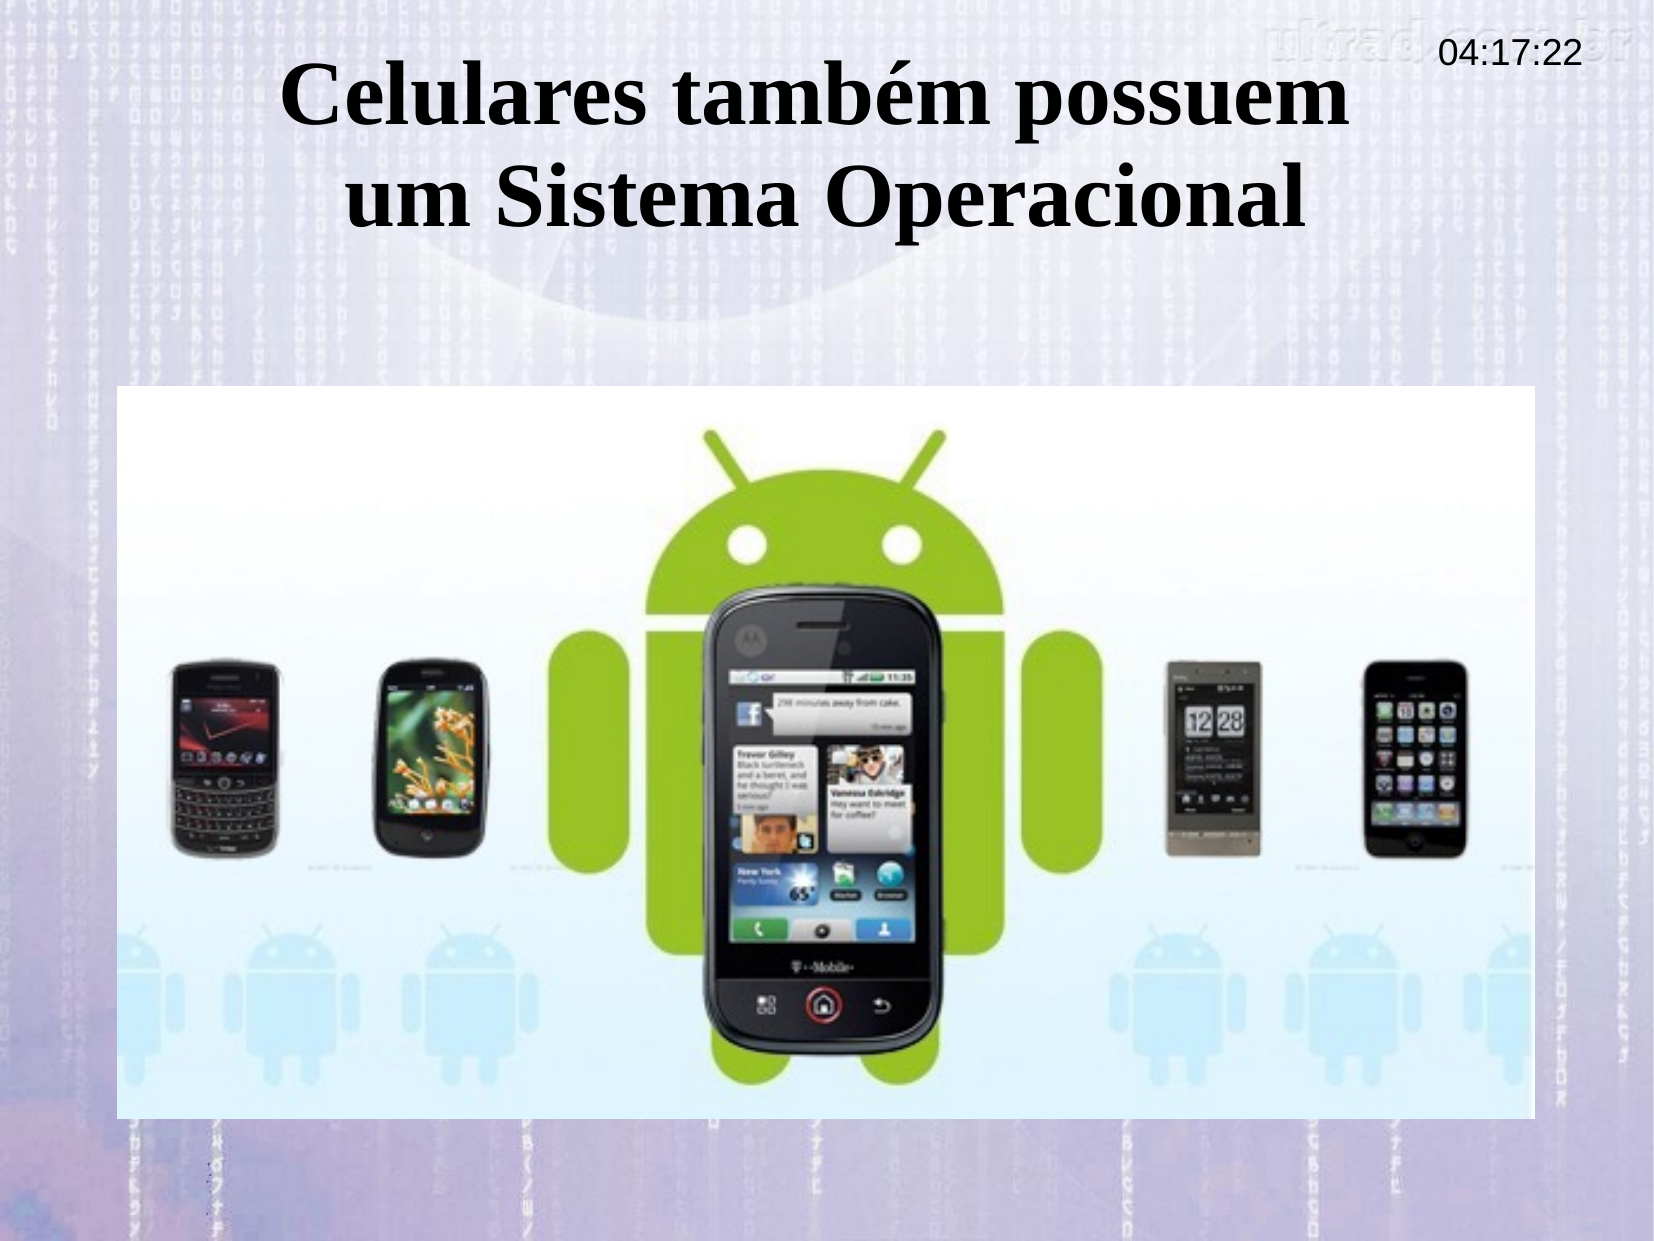

03:10:28
Celulares também possuem
um Sistema Operacional